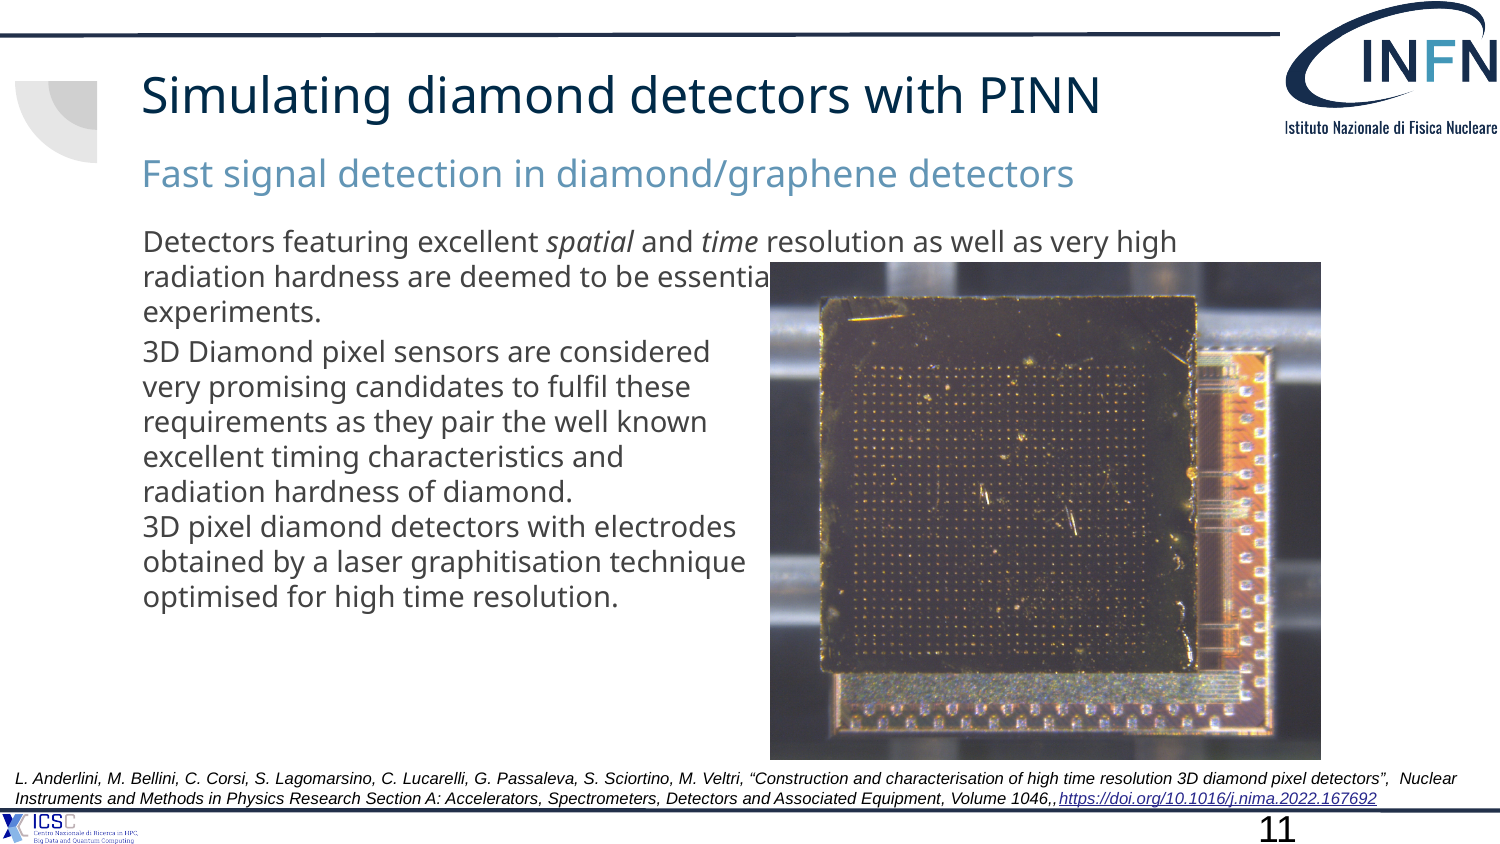

# Simulating diamond detectors with PINN
Fast signal detection in diamond/graphene detectors
Detectors featuring excellent spatial and time resolution as well as very high radiation hardness are deemed to be essential for efficient tracking at future experiments.
3D Diamond pixel sensors are considered very promising candidates to fulfil these requirements as they pair the well known excellent timing characteristics and radiation hardness of diamond.
3D pixel diamond detectors with electrodes obtained by a laser graphitisation technique optimised for high time resolution.
L. Anderlini, M. Bellini, C. Corsi, S. Lagomarsino, C. Lucarelli, G. Passaleva, S. Sciortino, M. Veltri, “Construction and characterisation of high time resolution 3D diamond pixel detectors”, Nuclear Instruments and Methods in Physics Research Section A: Accelerators, Spectrometers, Detectors and Associated Equipment, Volume 1046,,https://doi.org/10.1016/j.nima.2022.167692